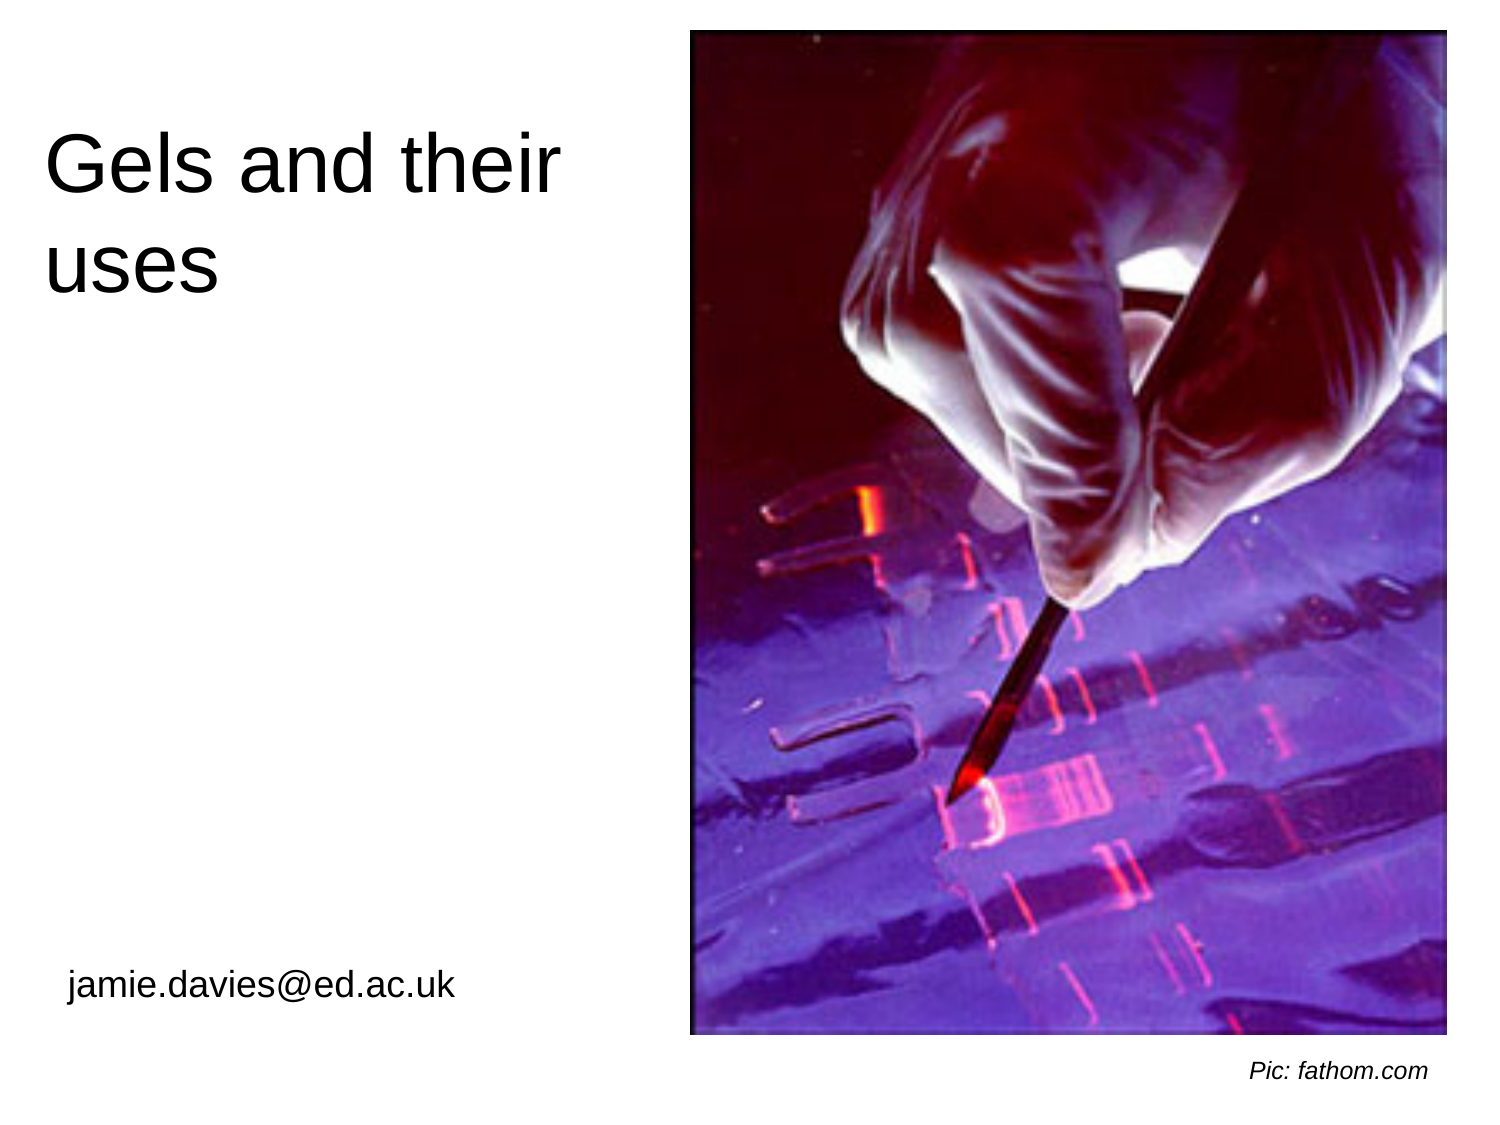

Gels and their uses
jamie.davies@ed.ac.uk
Pic: fathom.com